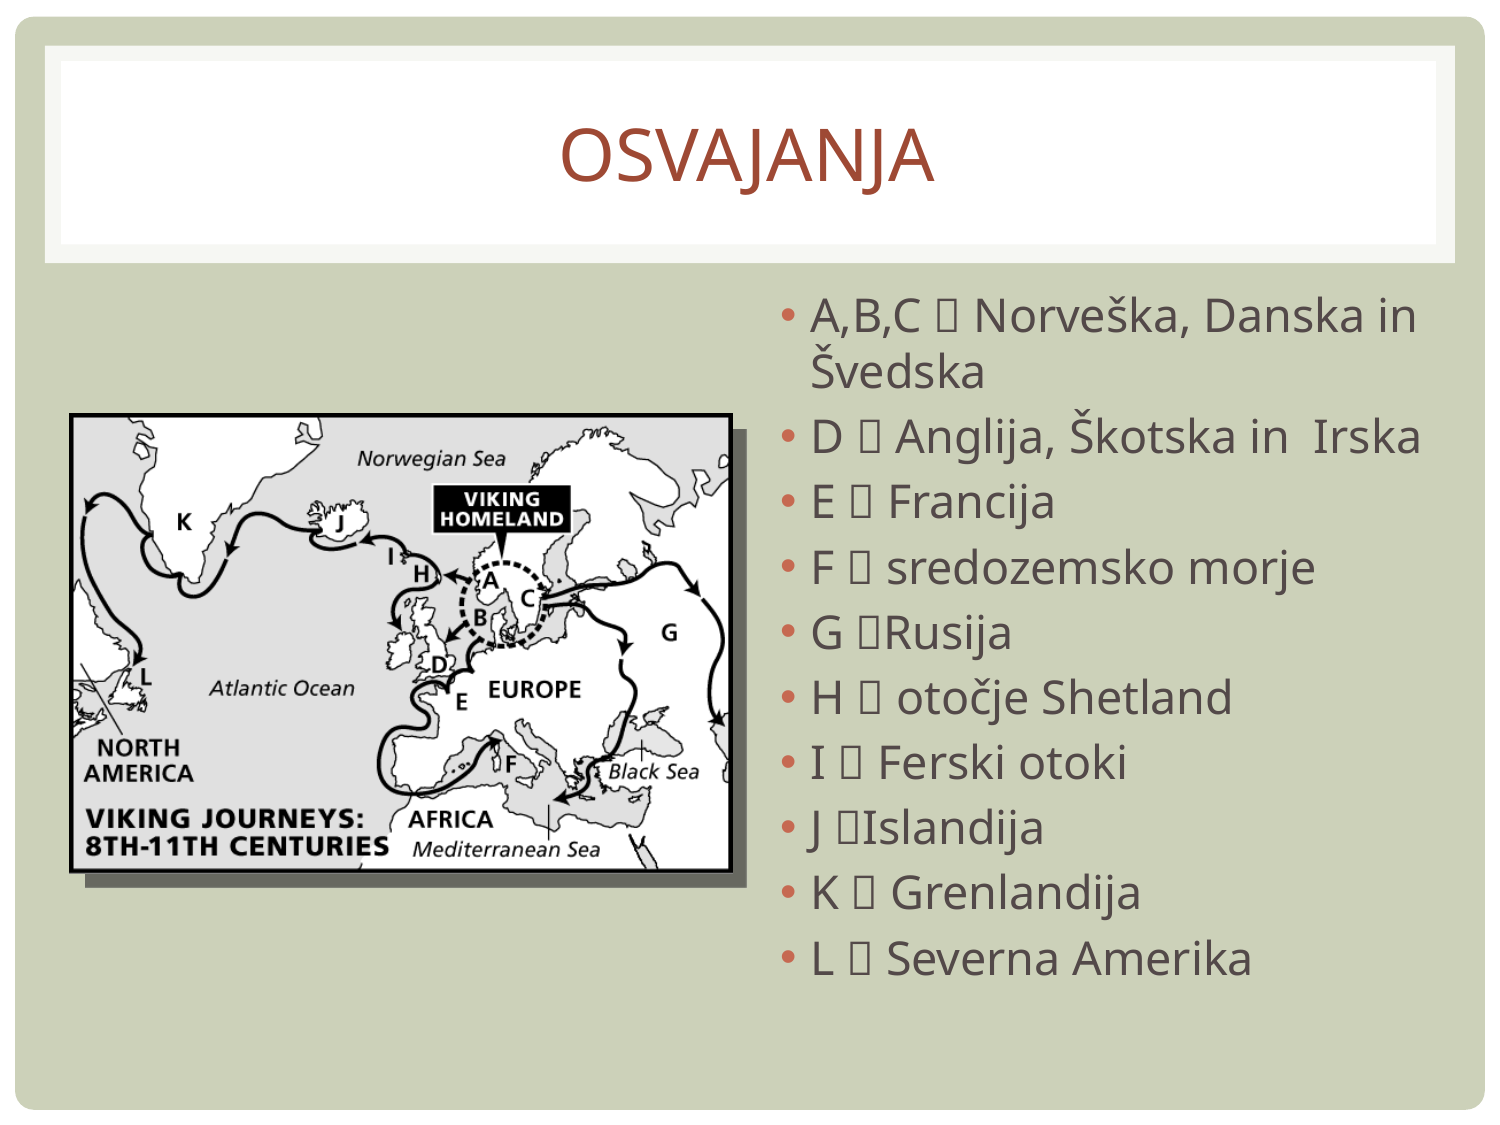

# OSVAJANJA
A,B,C  Norveška, Danska in Švedska
D  Anglija, Škotska in Irska
E  Francija
F  sredozemsko morje
G Rusija
H  otočje Shetland
I  Ferski otoki
J Islandija
K  Grenlandija
L  Severna Amerika